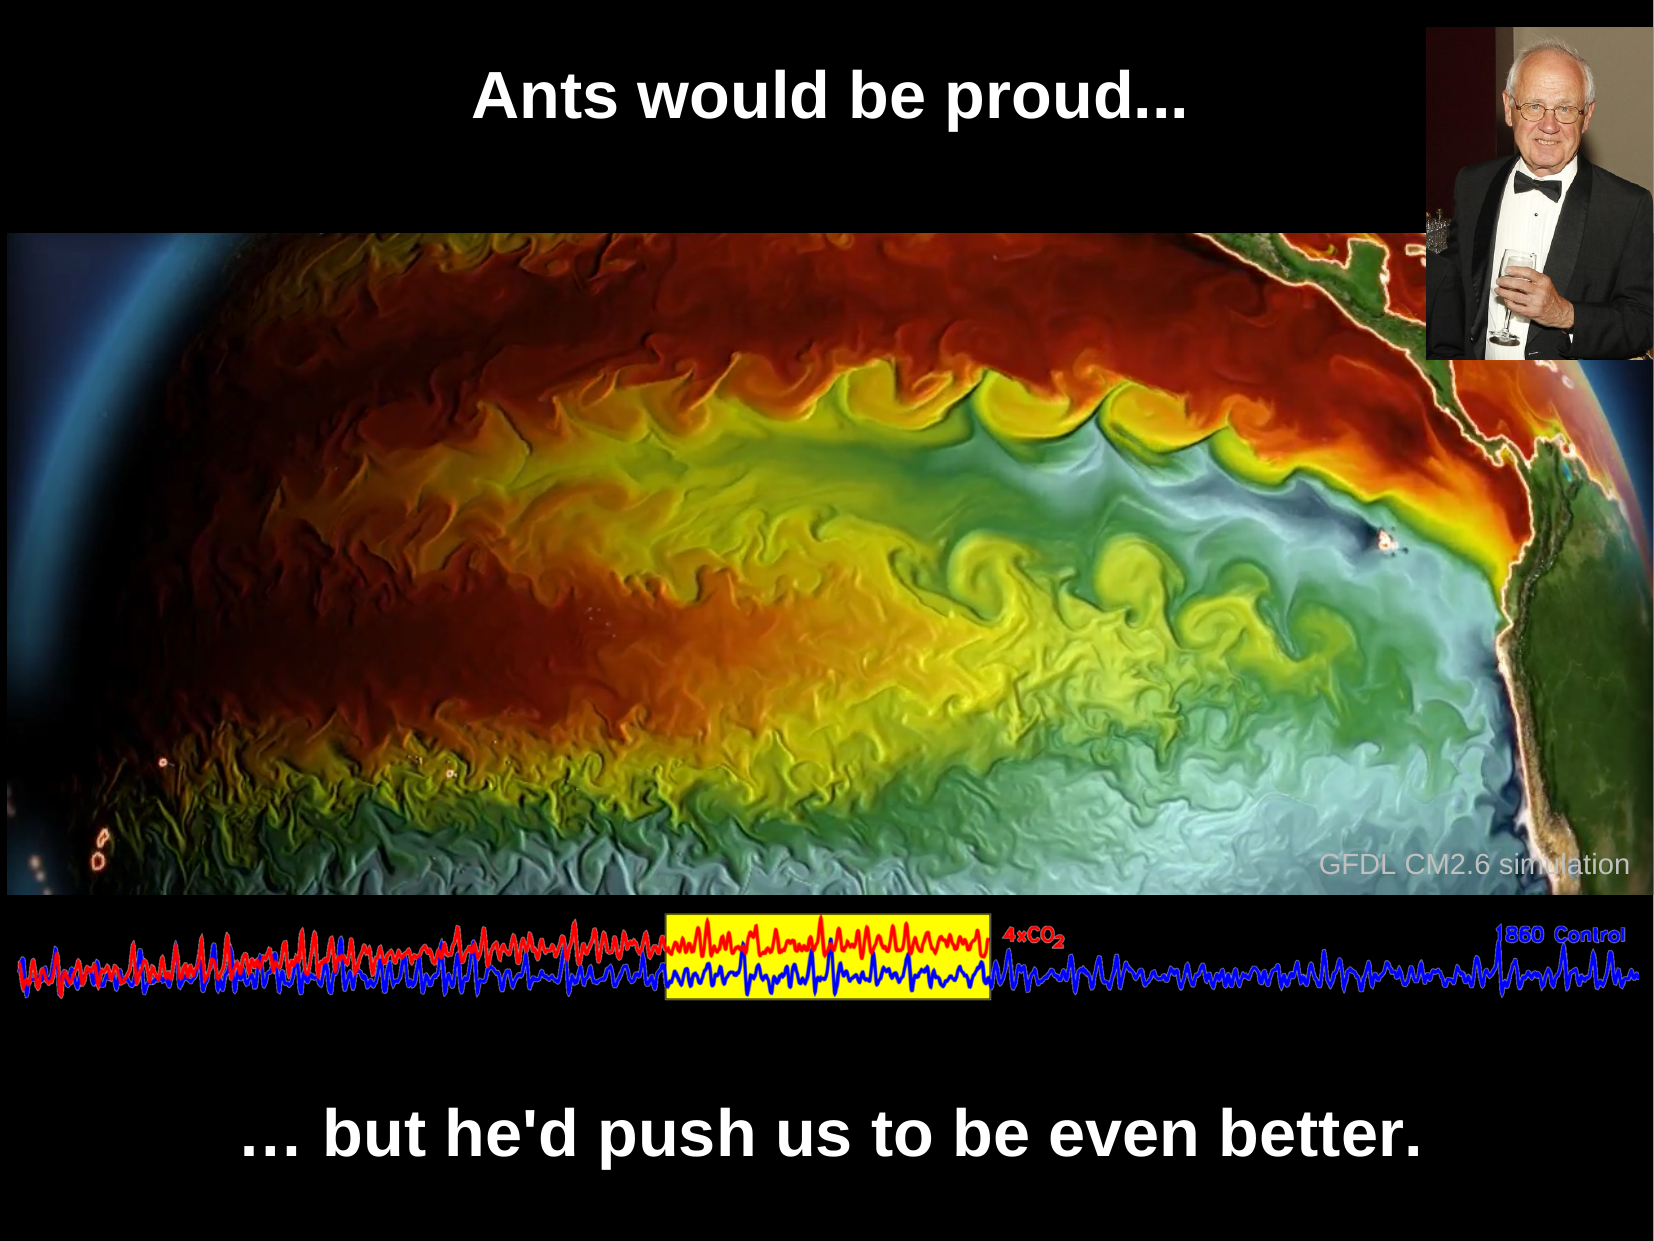

Ants would be proud...
GFDL CM2.6 simulation
… but he'd push us to be even better.